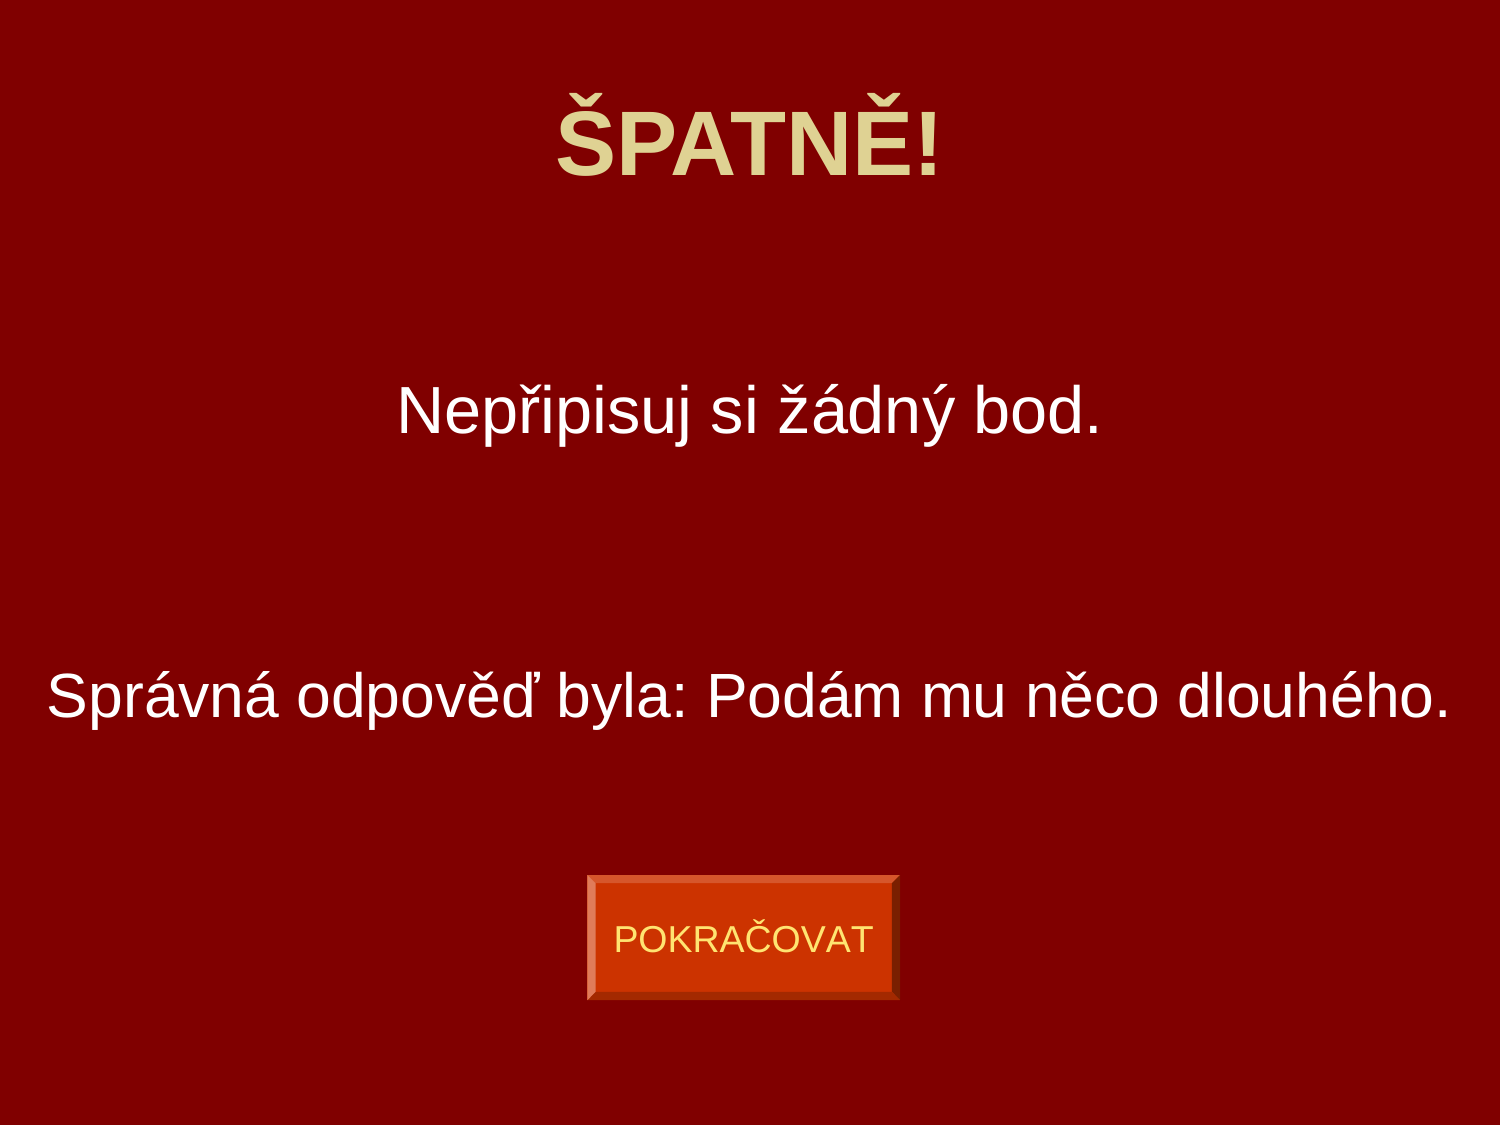

# ŠPATNĚ!
Nepřipisuj si žádný bod.
Správná odpověď byla: Podám mu něco dlouhého.
POKRAČOVAT